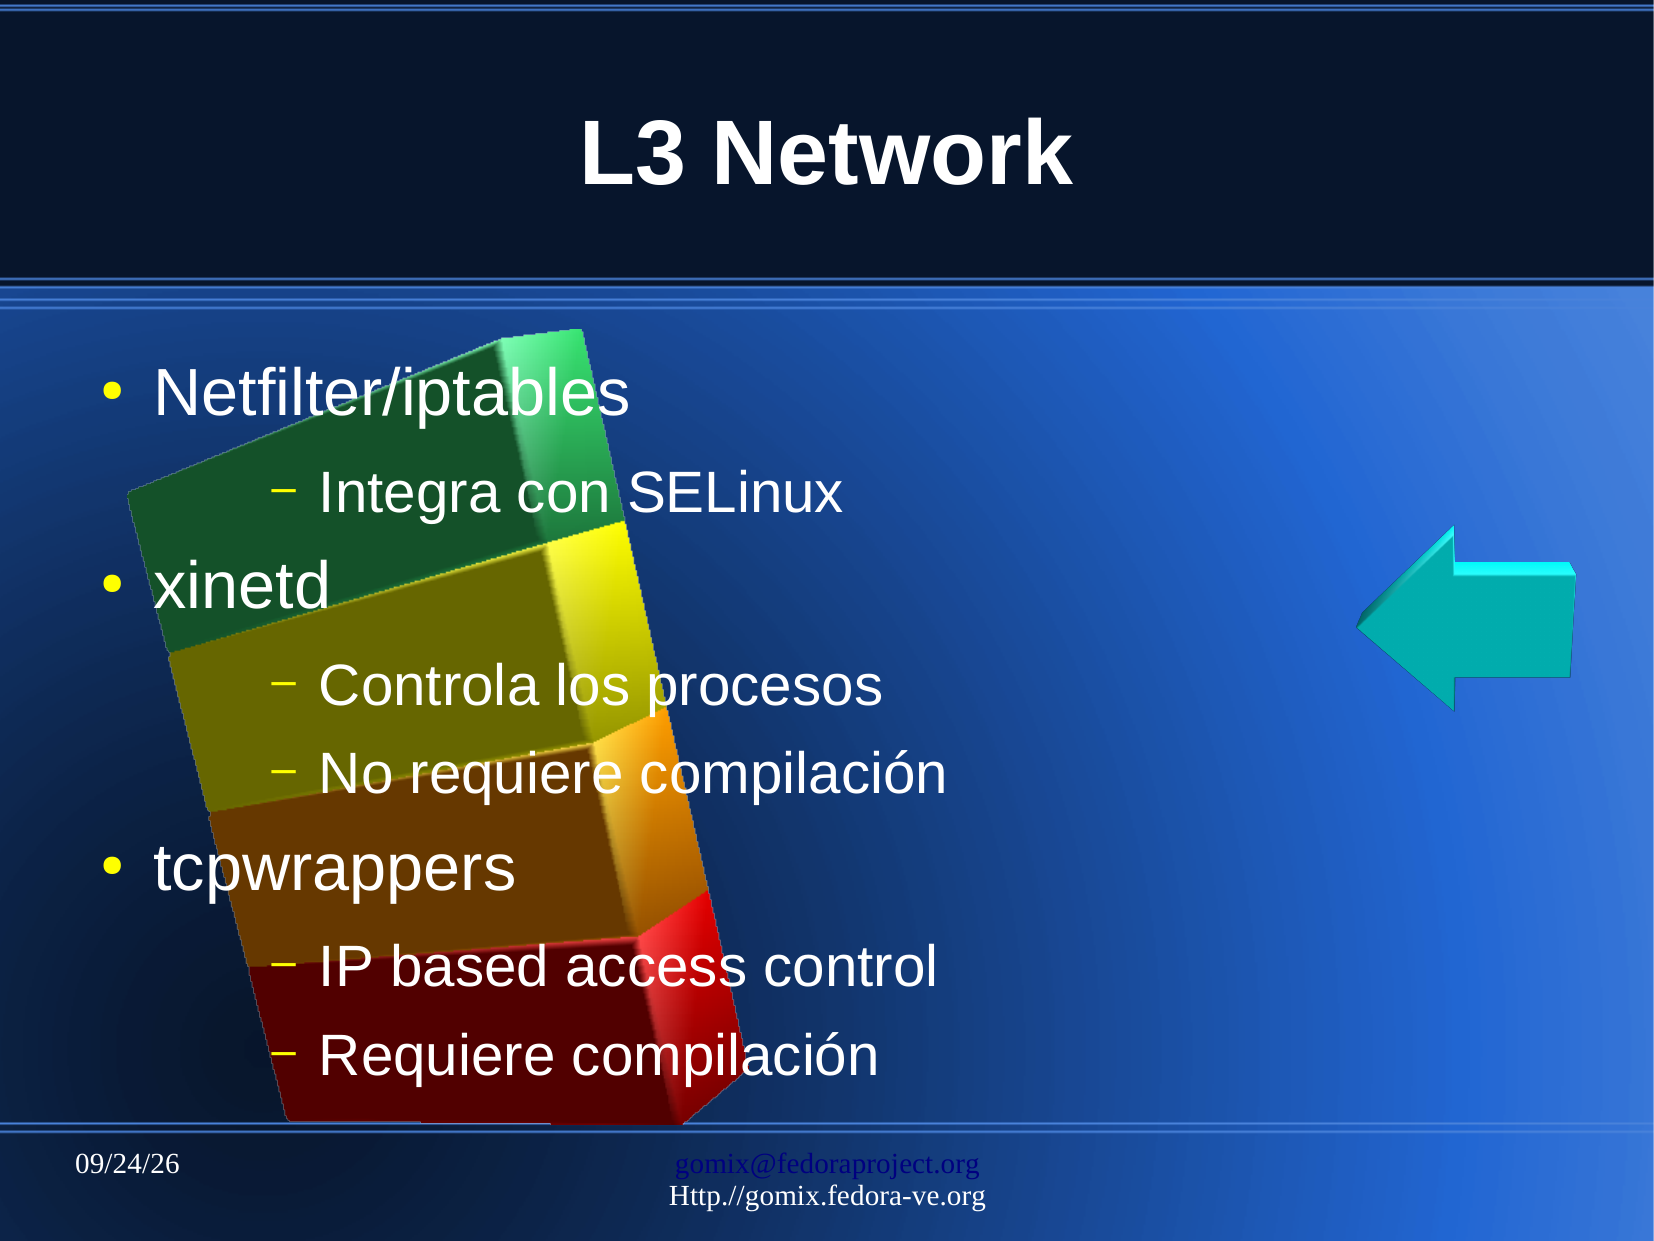

# L3 Network
Netfilter/iptables
Integra con SELinux
xinetd
Controla los procesos
No requiere compilación
tcpwrappers
IP based access control
Requiere compilación